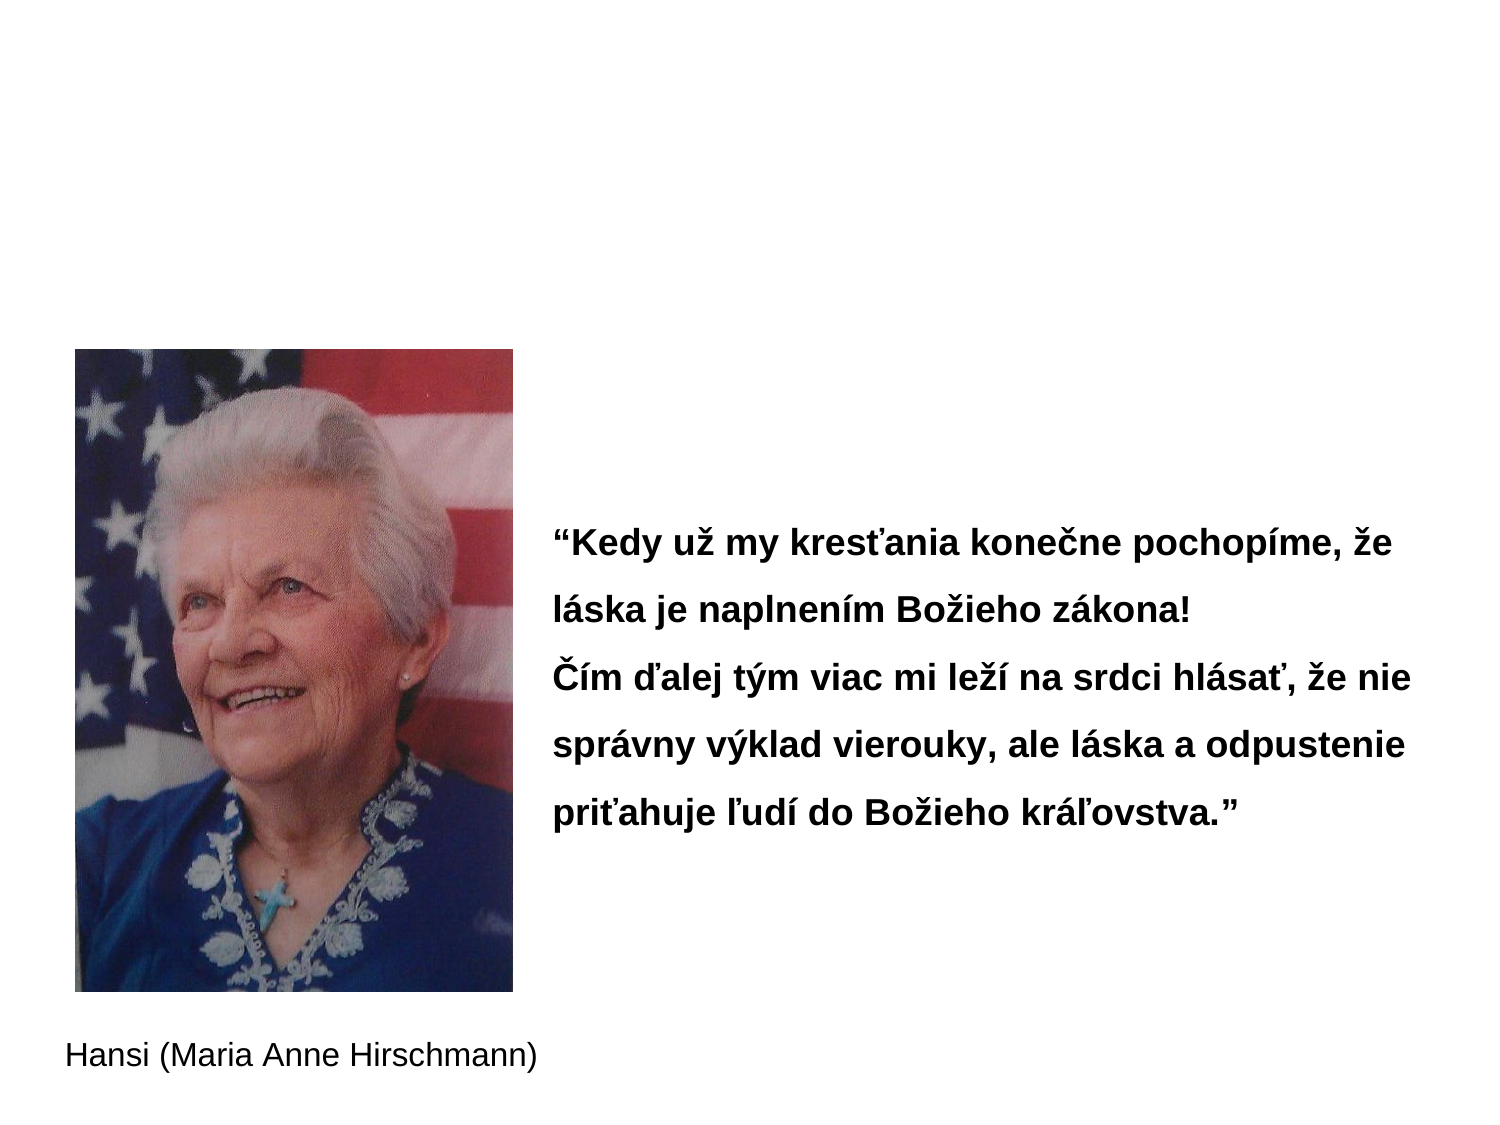

#
“Kedy už my kresťania konečne pochopíme, že láska je naplnením Božieho zákona!
Čím ďalej tým viac mi leží na srdci hlásať, že nie správny výklad vierouky, ale láska a odpustenie priťahuje ľudí do Božieho kráľovstva.”
Hansi (Maria Anne Hirschmann)